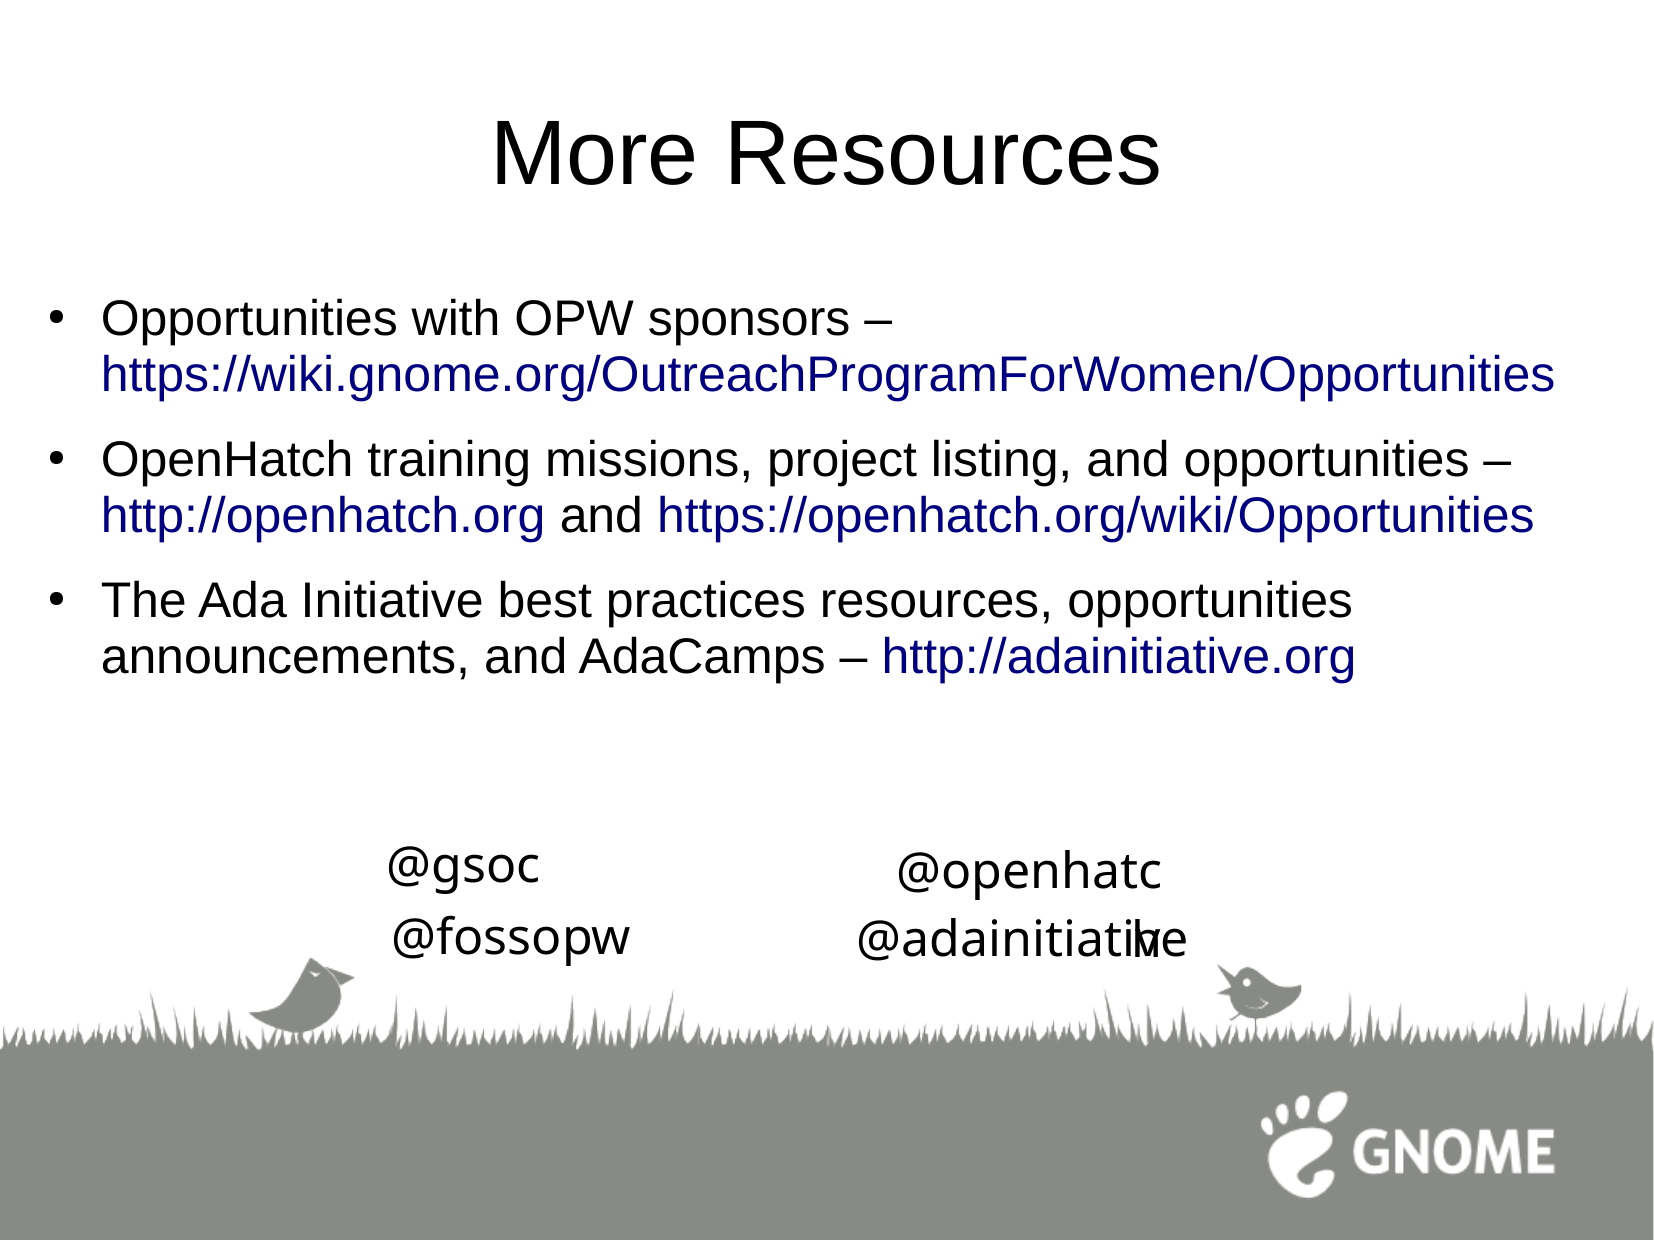

# More Resources
Opportunities with OPW sponsors – https://wiki.gnome.org/OutreachProgramForWomen/Opportunities
OpenHatch training missions, project listing, and opportunities – http://openhatch.org and https://openhatch.org/wiki/Opportunities
The Ada Initiative best practices resources, opportunities announcements, and AdaCamps – http://adainitiative.org
@gsoc
@openhatch
@fossopw
@adainitiative